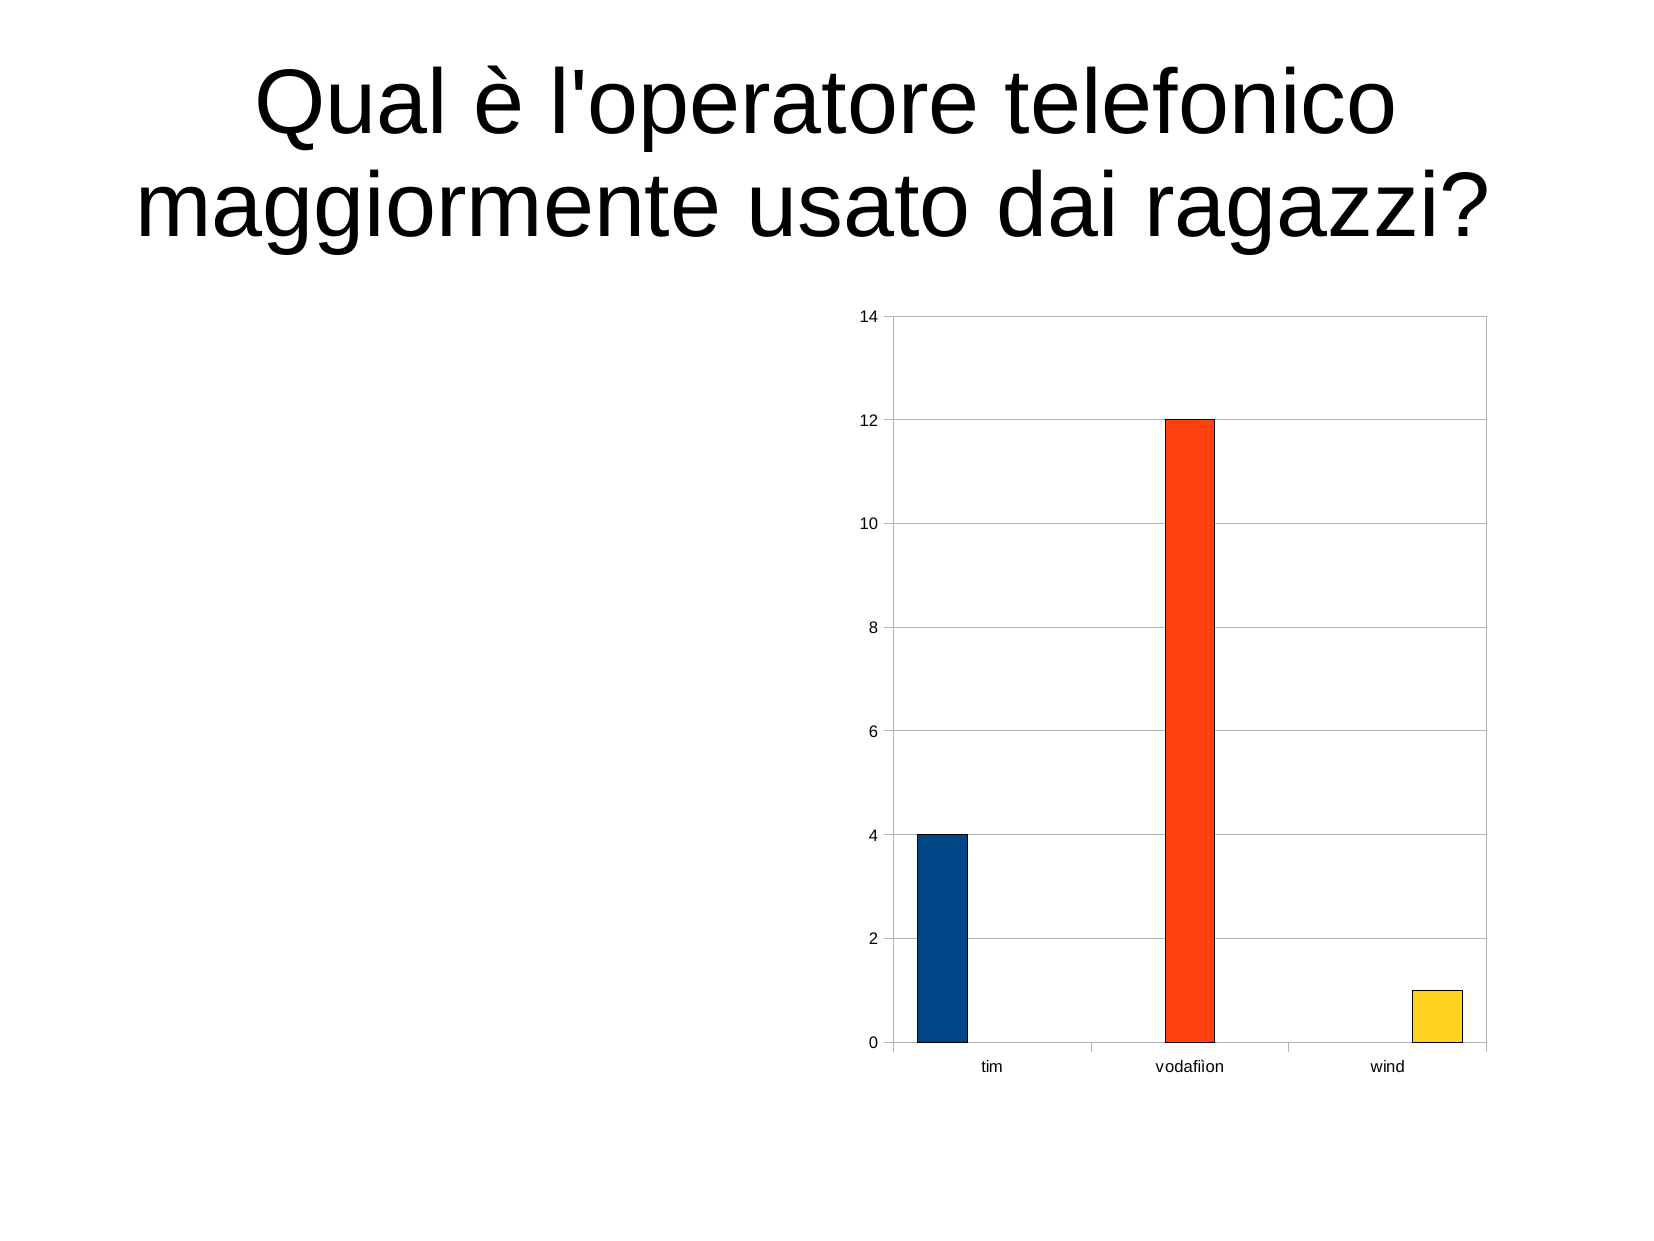

# Qual è l'operatore telefonico maggiormente usato dai ragazzi?
### Chart
| Category | Colonna 1 | Colonna 2 | Colonna 3 |
|---|---|---|---|
| tim | 4.0 | None | None |
| vodafiìon | None | 12.0 | None |
| wind | None | None | 1.0 |